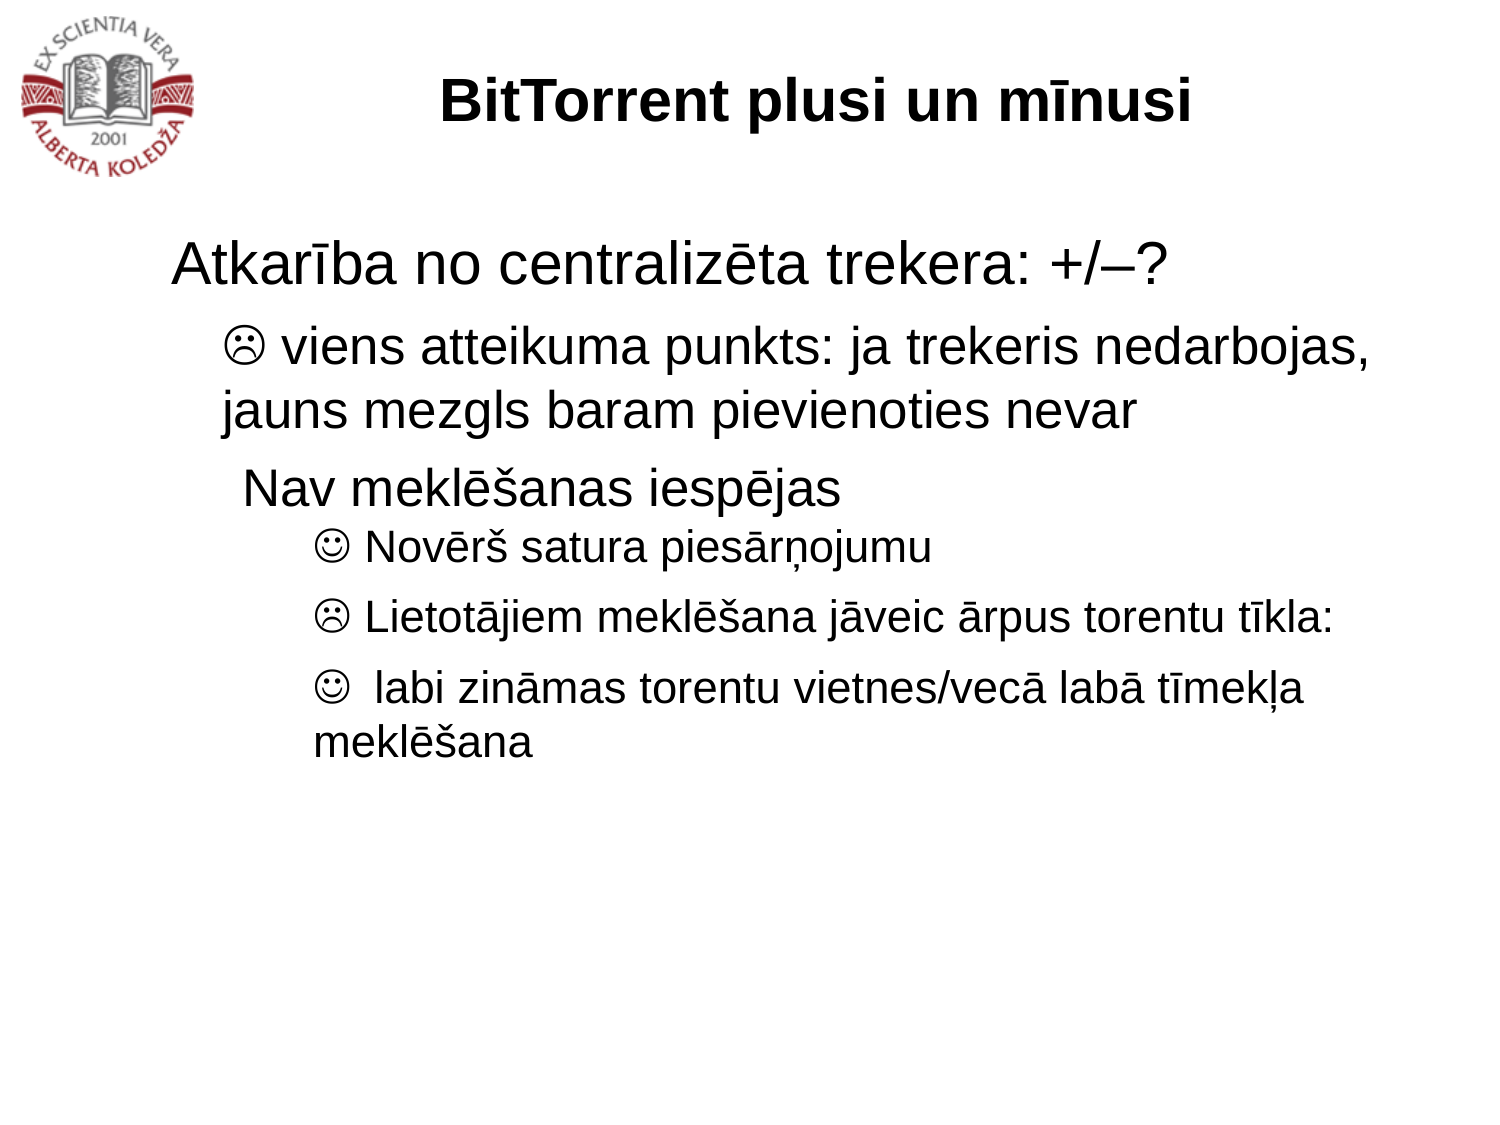

# BitTorrent plusi un mīnusi
Atkarība no centralizēta trekera: +/–?
 viens atteikuma punkts: ja trekeris nedarbojas, jauns mezgls baram pievienoties nevar
Nav meklēšanas iespējas
 Novērš satura piesārņojumu
 Lietotājiem meklēšana jāveic ārpus torentu tīkla:
 labi zināmas torentu vietnes/vecā labā tīmekļa meklēšana